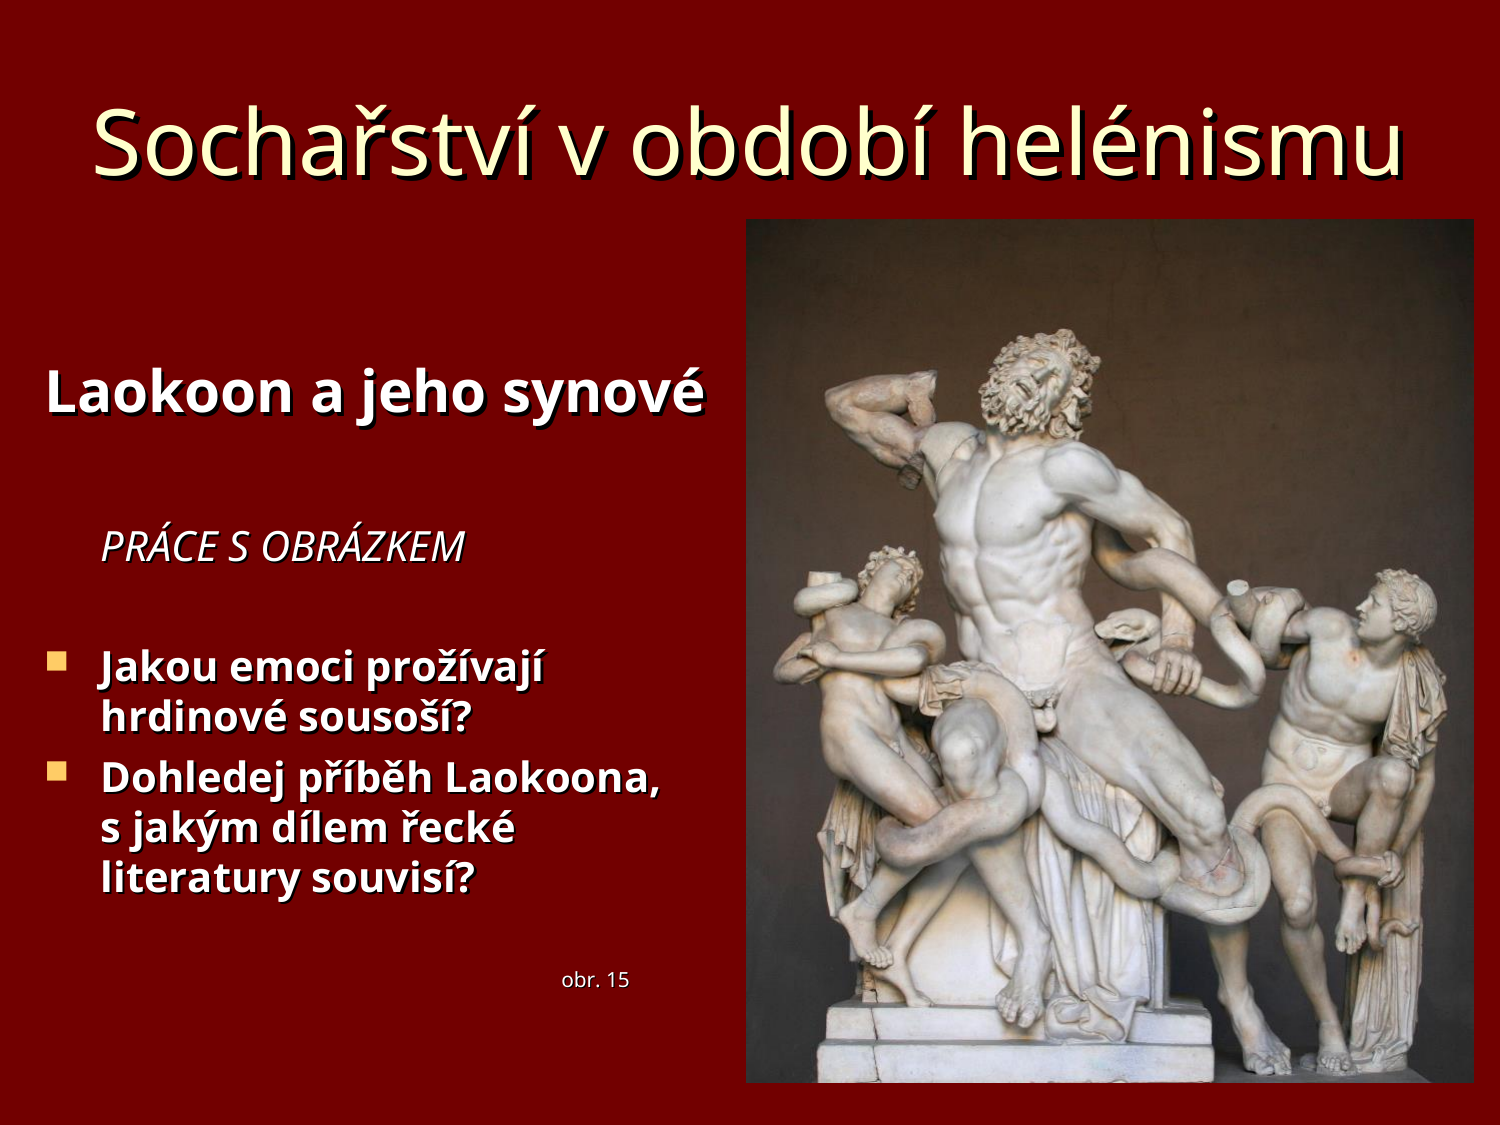

# Sochařství v období helénismu
Laokoon a jeho synové
	PRÁCE S OBRÁZKEM
Jakou emoci prožívají hrdinové sousoší?
Dohledej příběh Laokoona, s jakým dílem řecké literatury souvisí?
 obr. 15